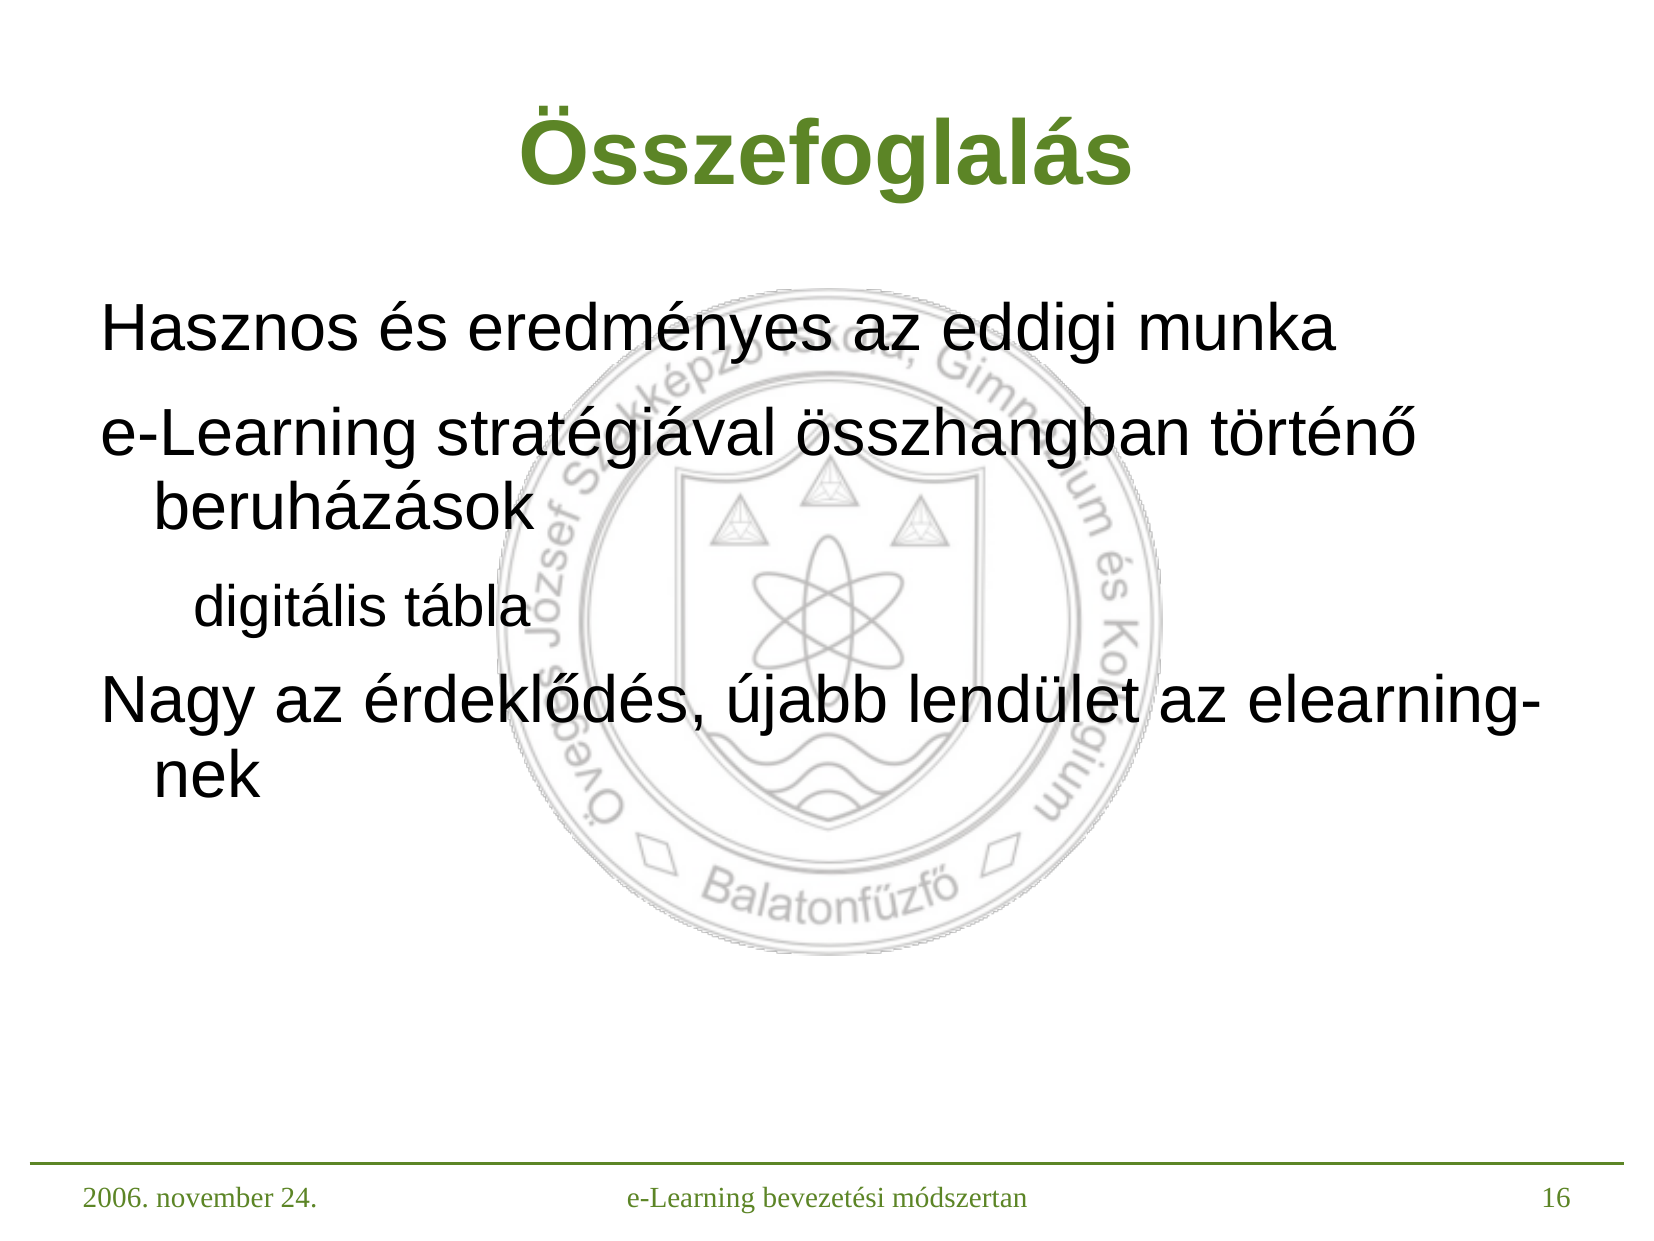

# Összefoglalás
Hasznos és eredményes az eddigi munka
e-Learning stratégiával összhangban történő beruházások
 digitális tábla
Nagy az érdeklődés, újabb lendület az elearning-nek
2006. november 24.
e-Learning bevezetési módszertan
16